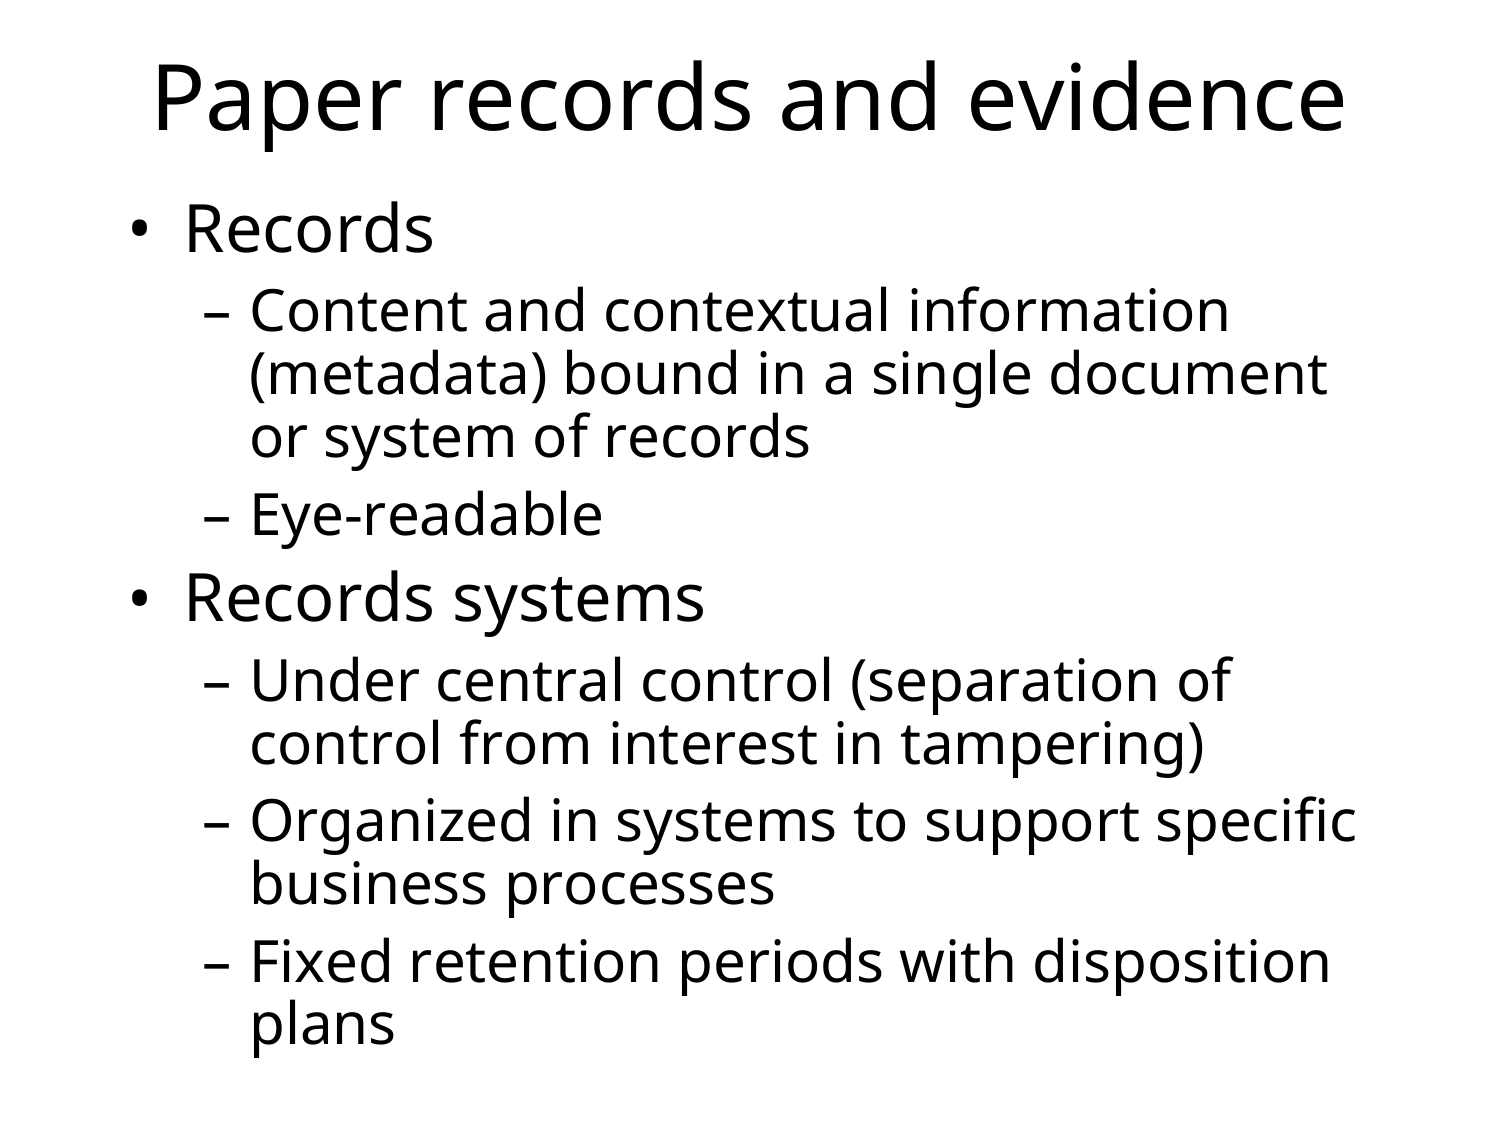

# Paper records and evidence
Records
Content and contextual information (metadata) bound in a single document or system of records
Eye-readable
Records systems
Under central control (separation of control from interest in tampering)
Organized in systems to support specific business processes
Fixed retention periods with disposition plans